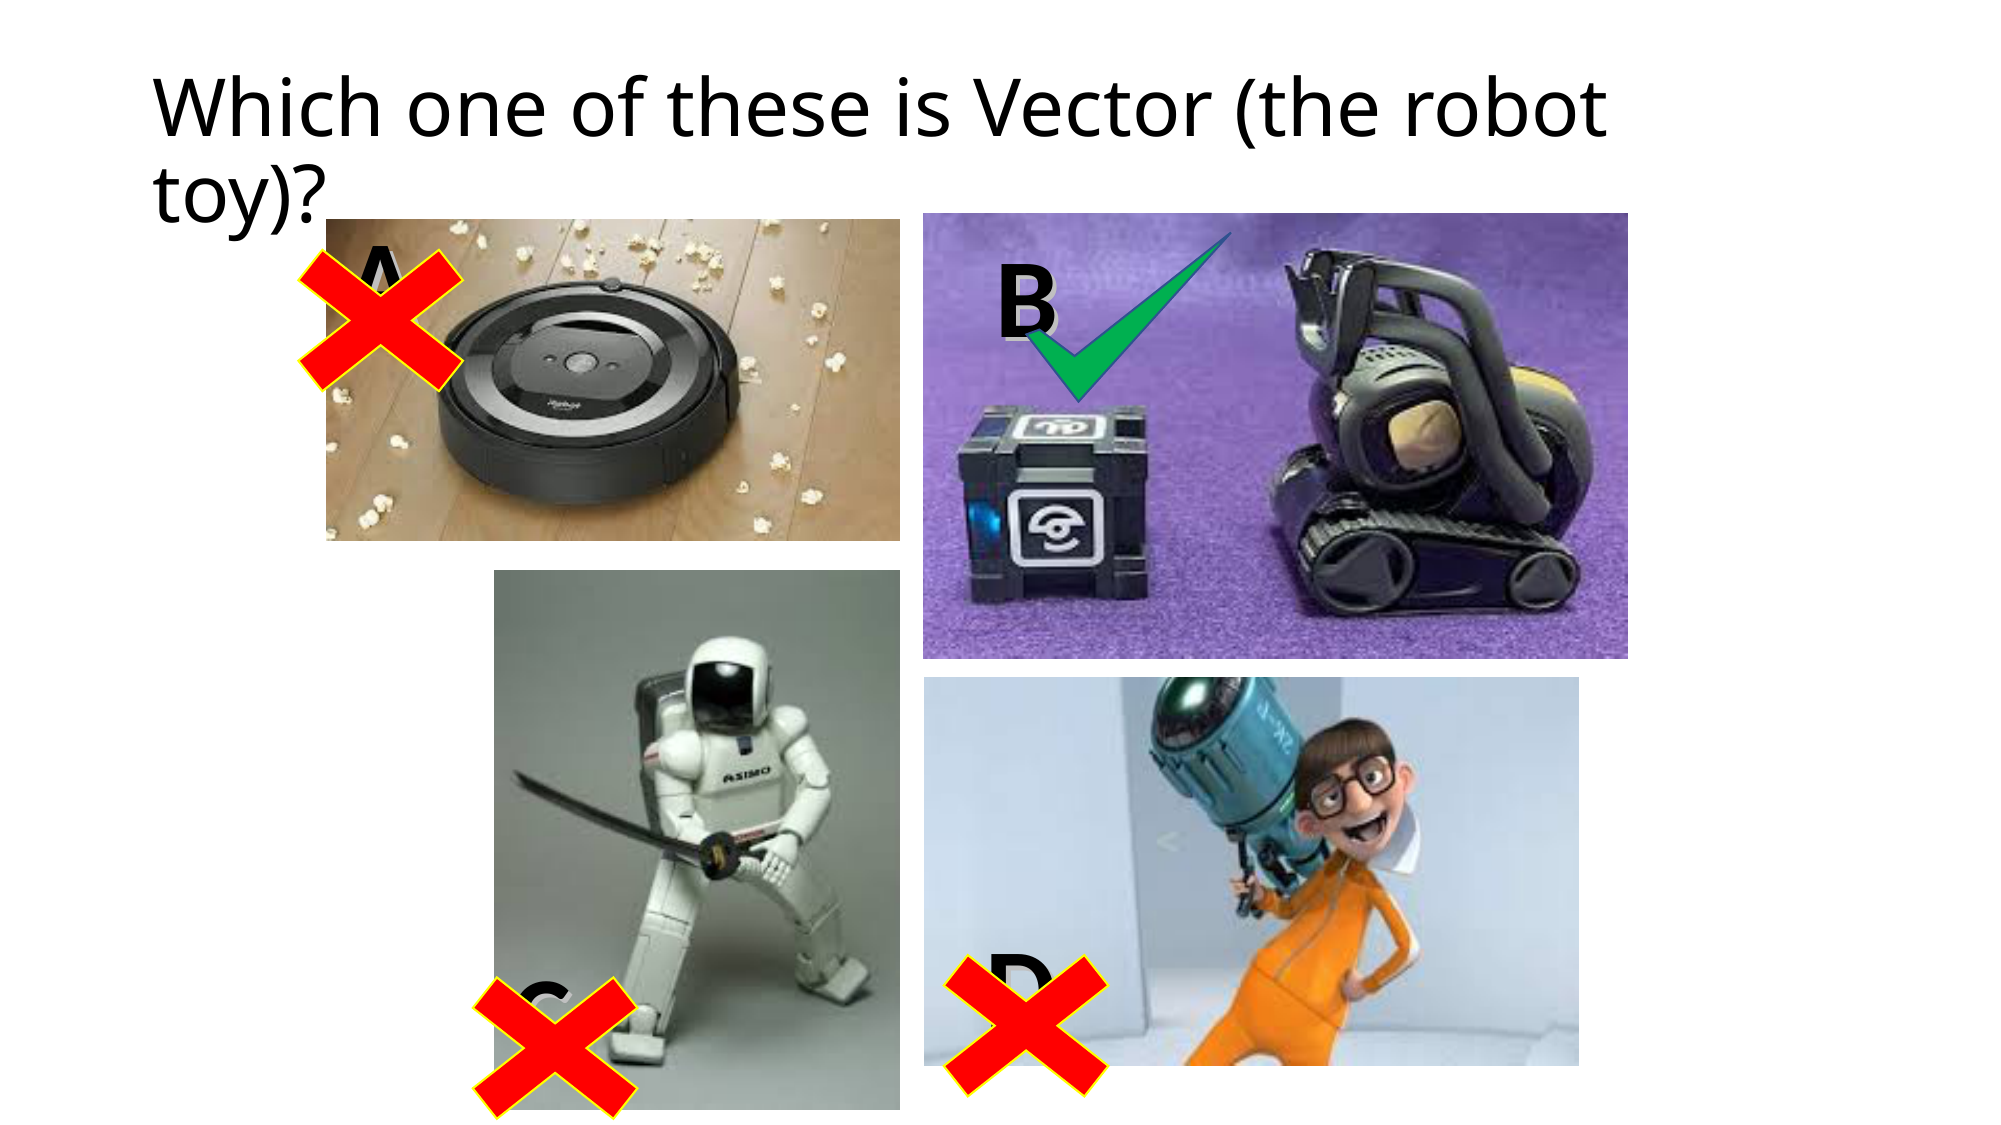

# Which one of these is Vector (the robot toy)?
A
B
D
C